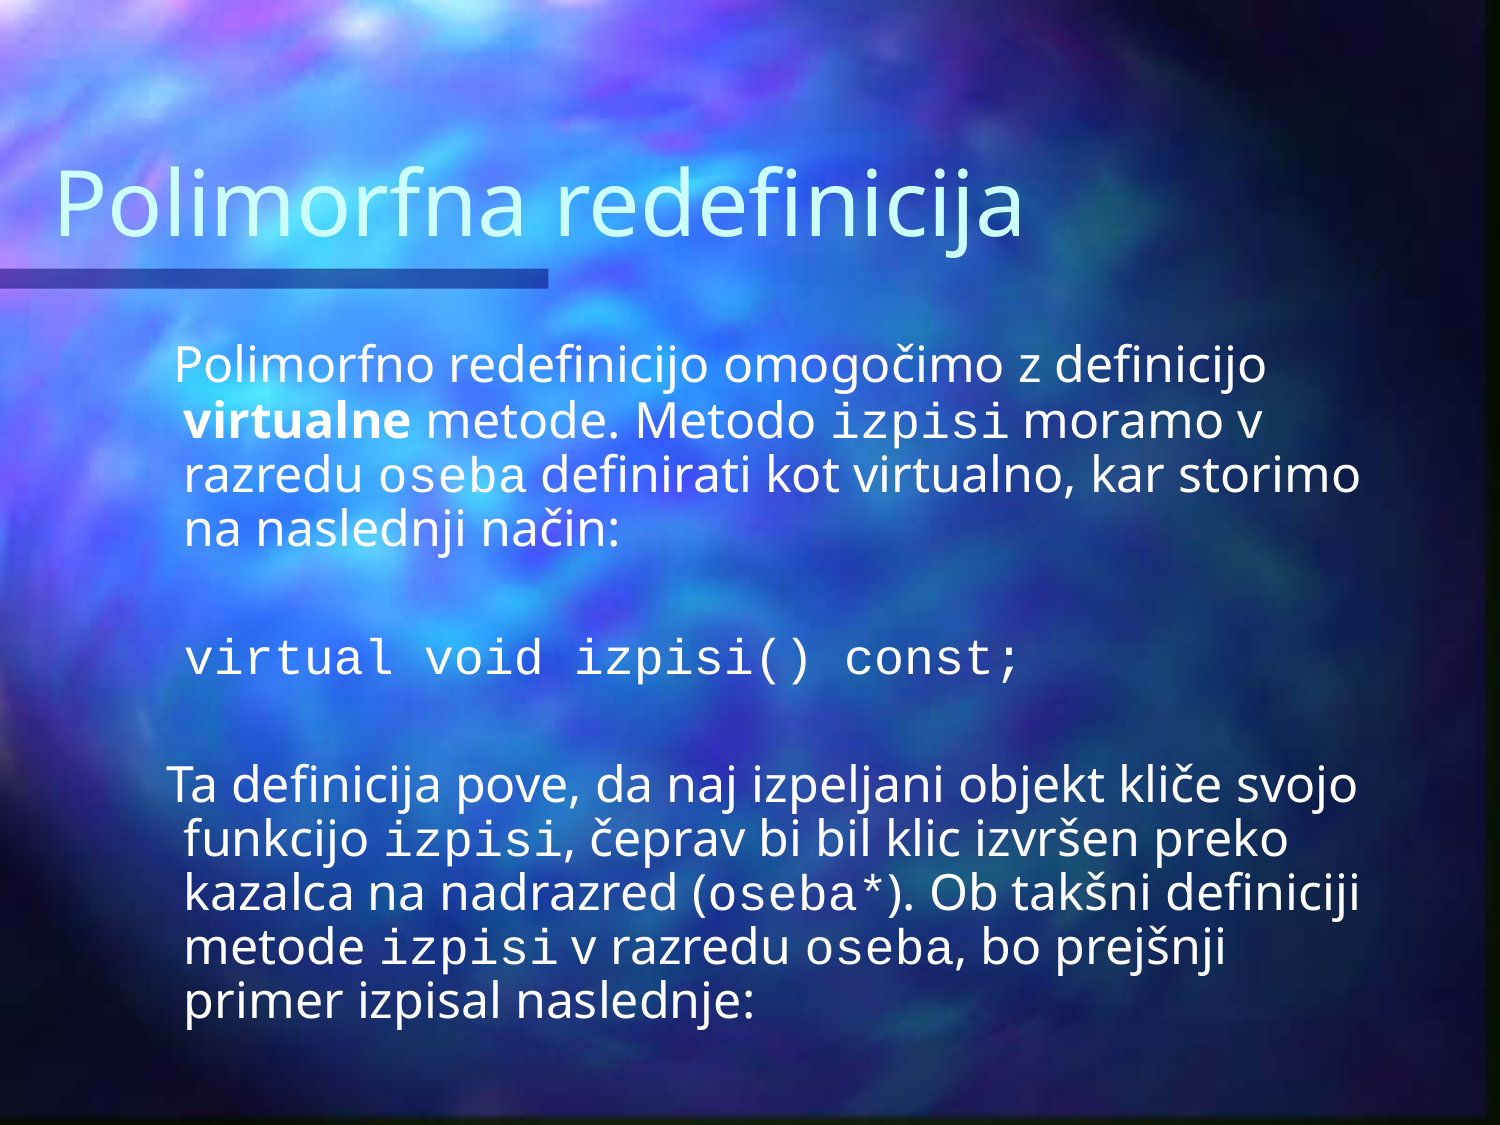

# Polimorfna redefinicija
 Polimorfno redefinicijo omogočimo z definicijo virtualne metode. Metodo izpisi moramo v razredu oseba definirati kot virtualno, kar storimo na naslednji način:
	virtual void izpisi() const;
 Ta definicija pove, da naj izpeljani objekt kliče svojo funkcijo izpisi, čeprav bi bil klic izvršen preko kazalca na nadrazred (oseba*). Ob takšni definiciji metode izpisi v razredu oseba, bo prejšnji primer izpisal naslednje: